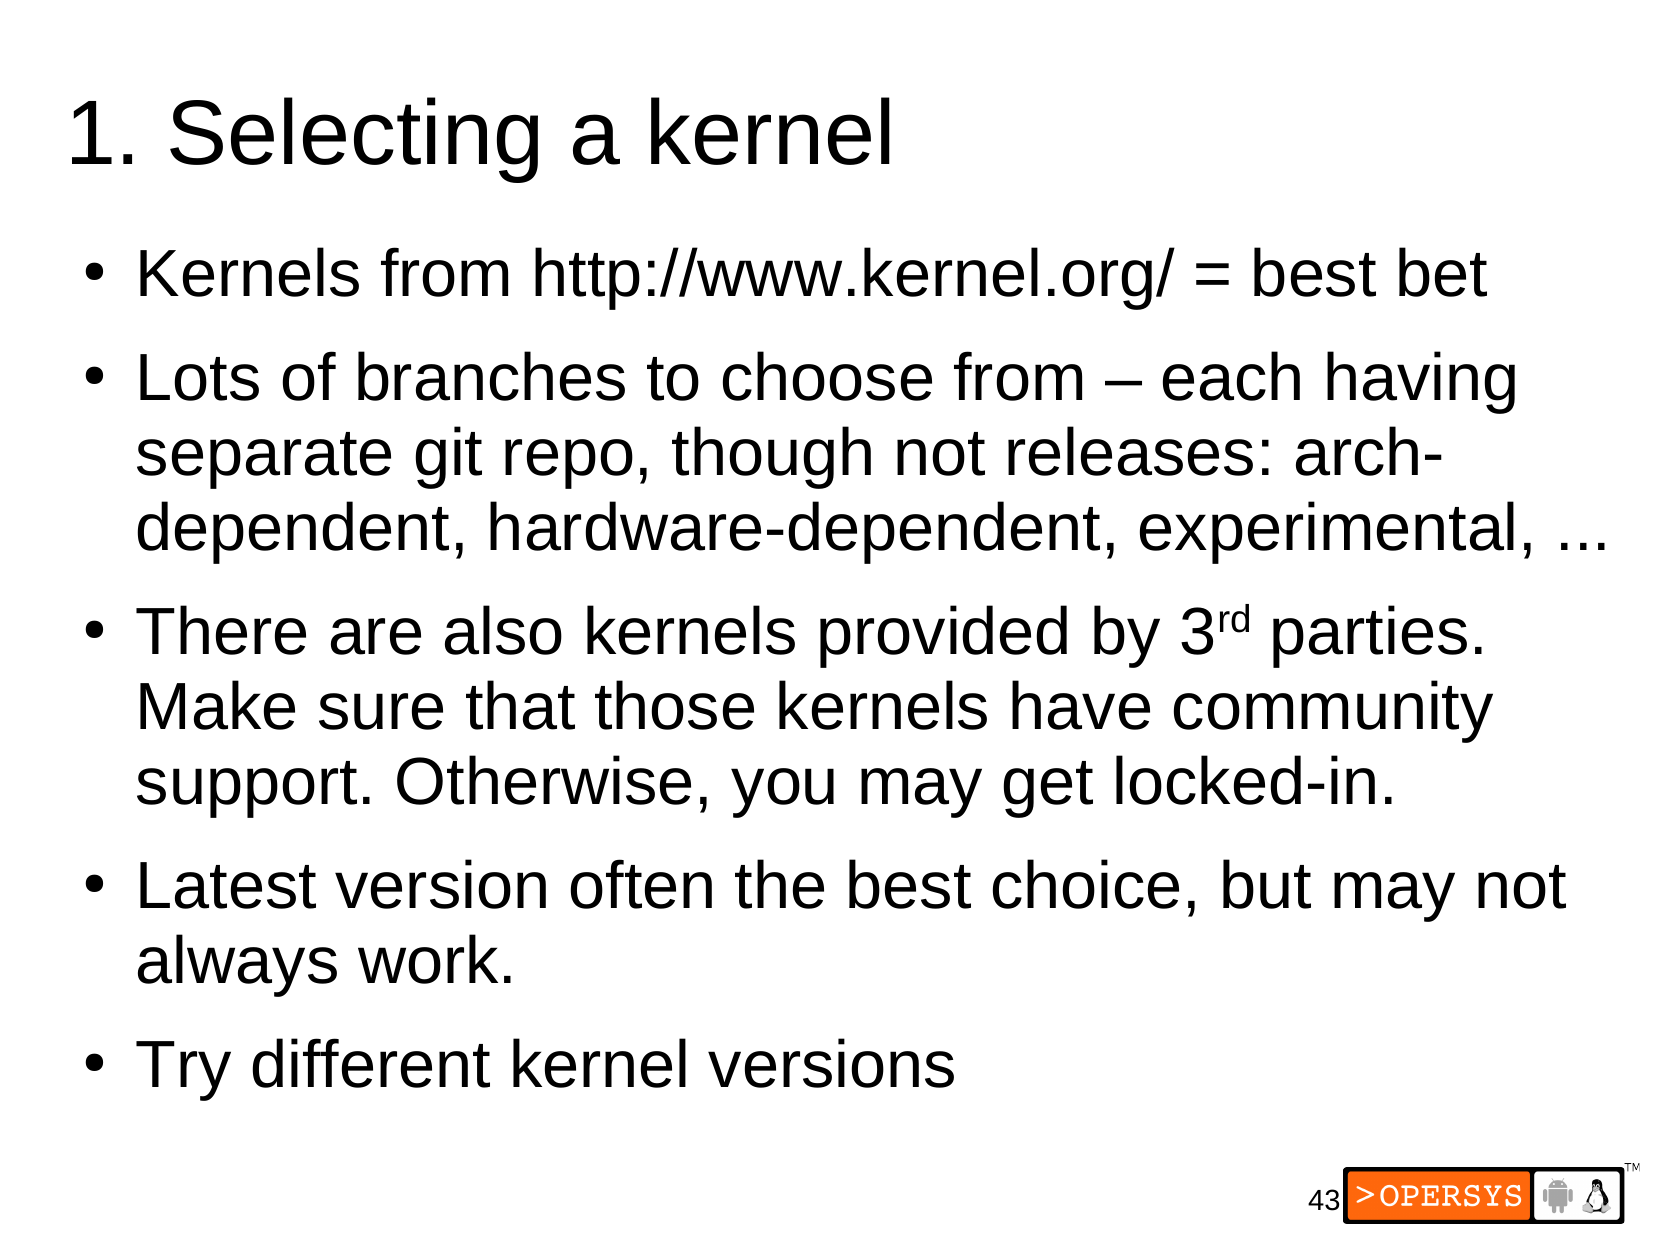

# 1. Selecting a kernel
Kernels from http://www.kernel.org/ = best bet
Lots of branches to choose from – each having separate git repo, though not releases: arch-dependent, hardware-dependent, experimental, ...
There are also kernels provided by 3rd parties. Make sure that those kernels have community support. Otherwise, you may get locked-in.
Latest version often the best choice, but may not always work.
Try different kernel versions